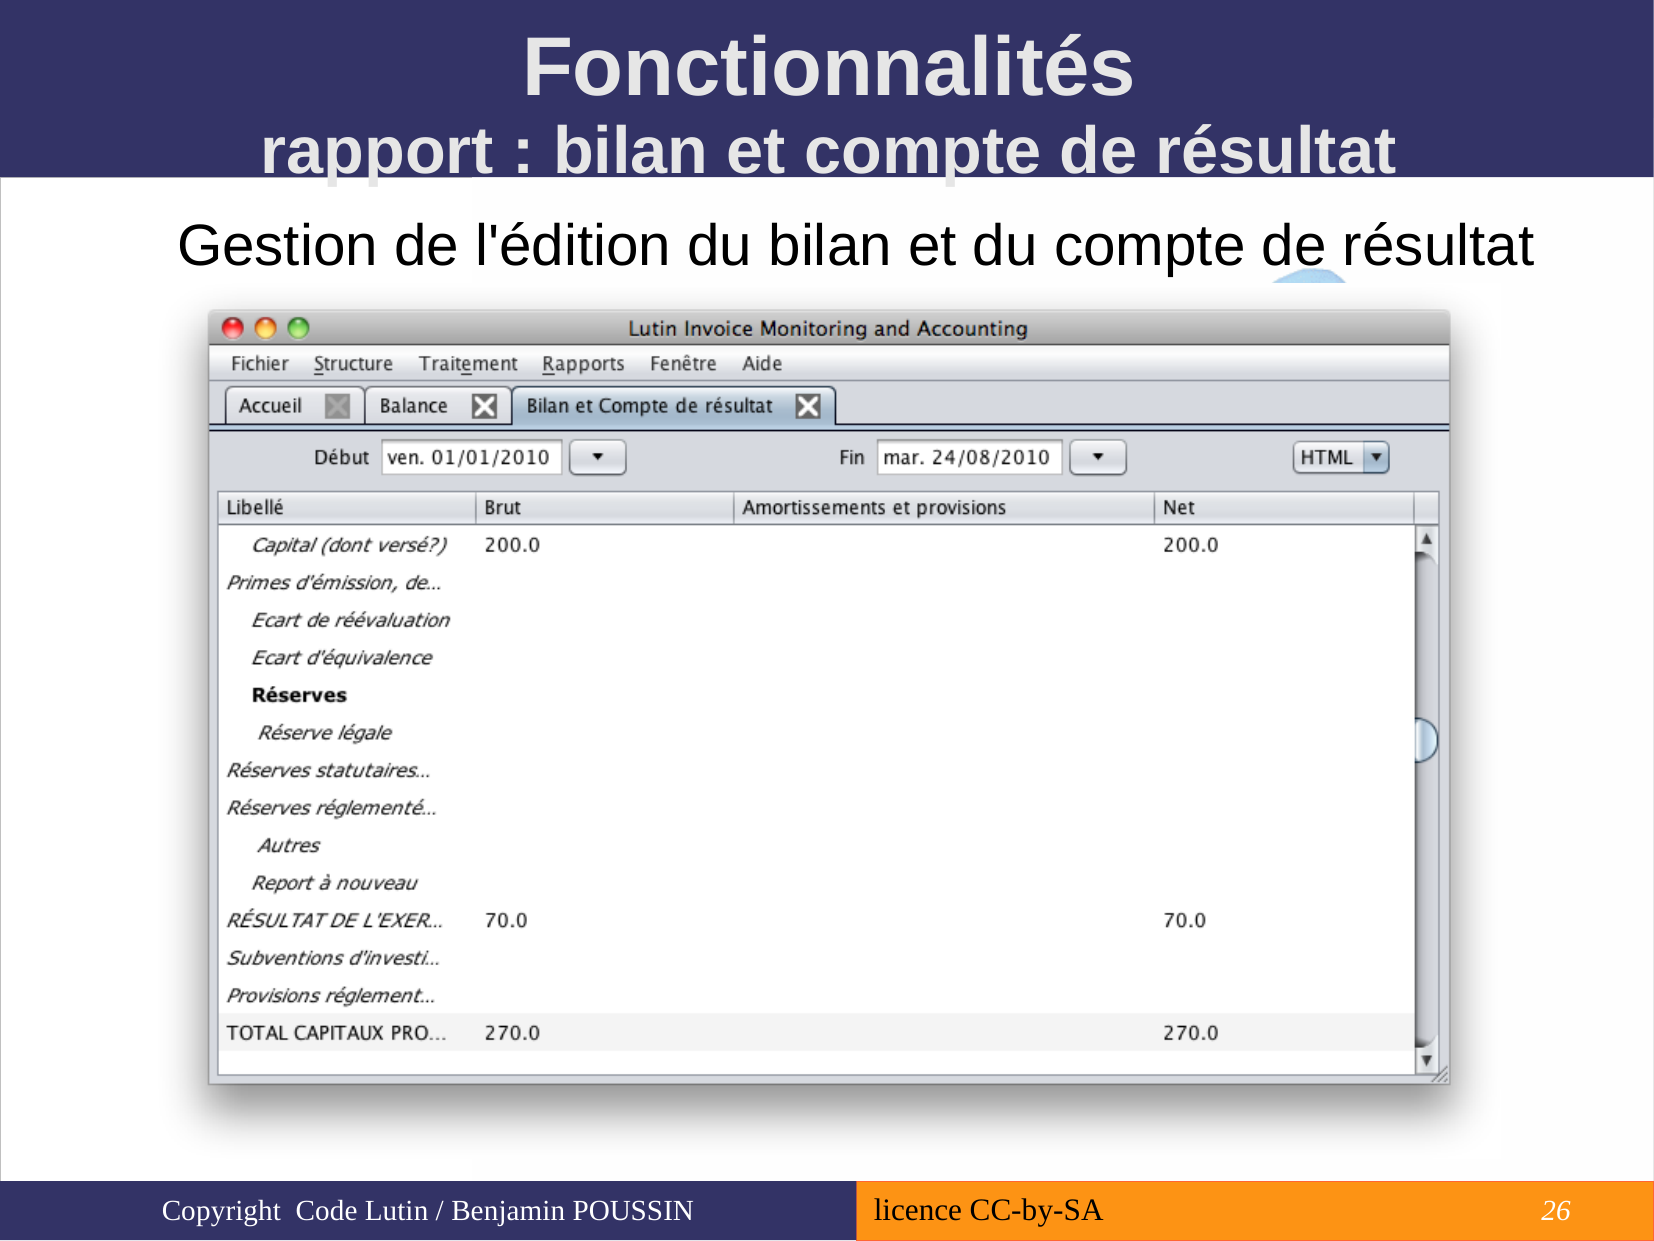

# Fonctionnalités rapport : bilan et compte de résultat
Gestion de l'édition du bilan et du compte de résultat
26